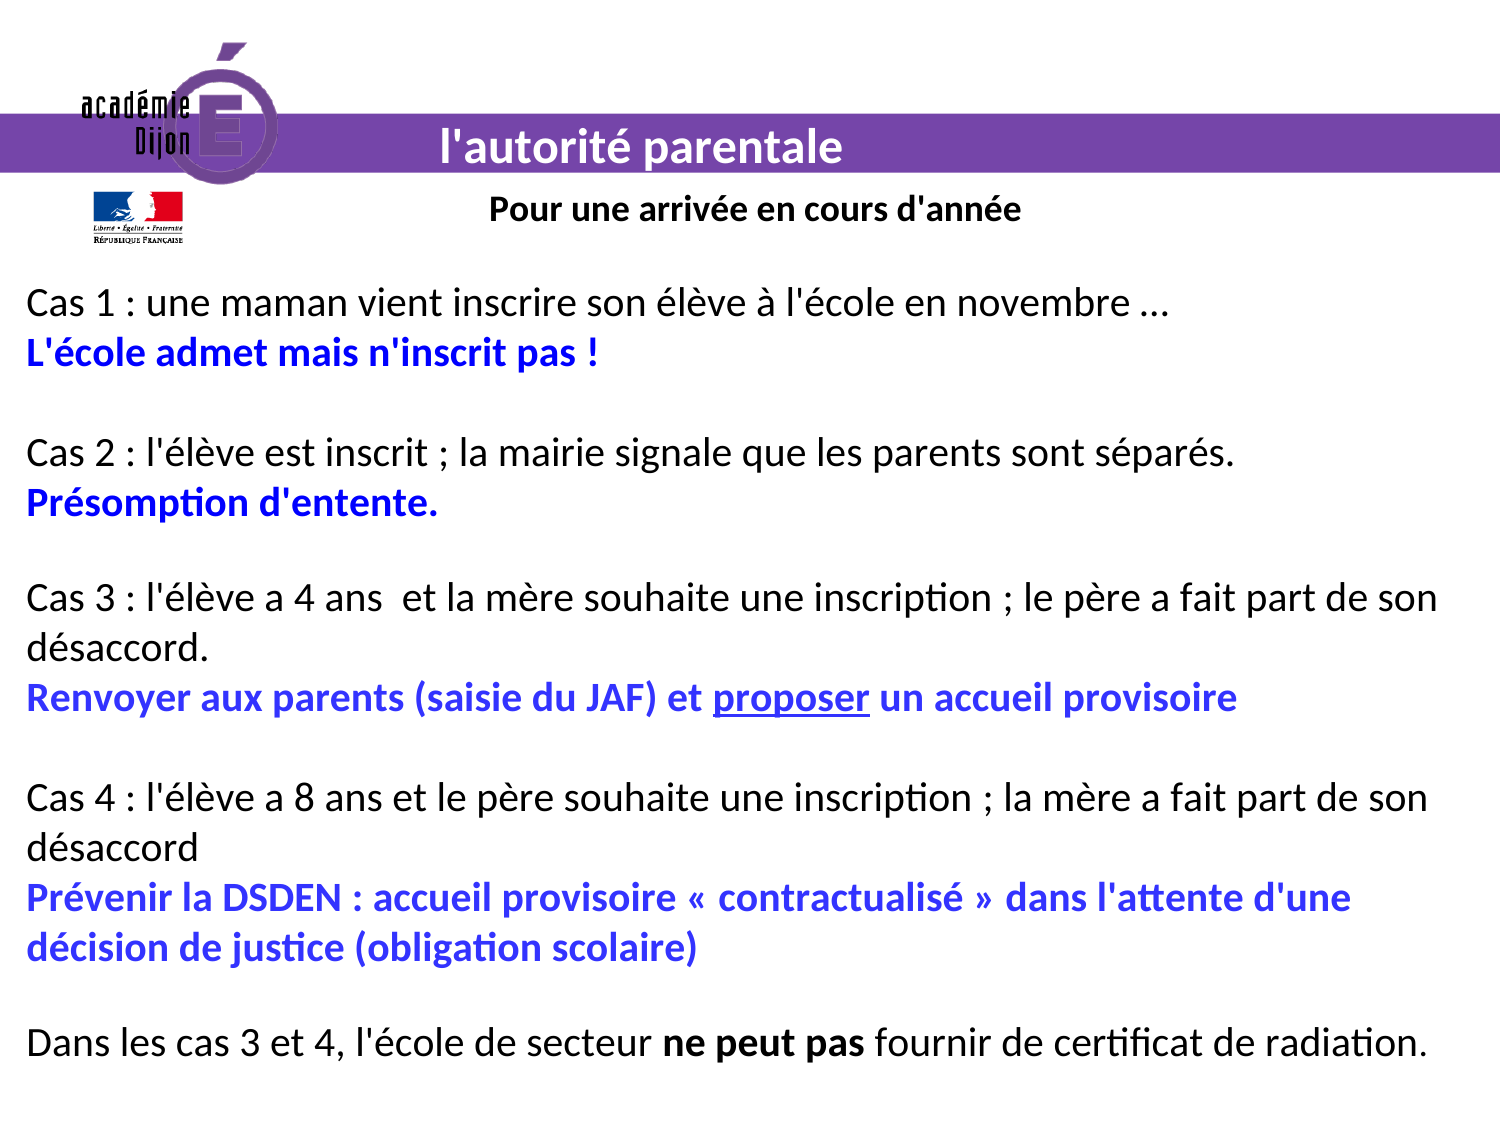

l'autorité parentale
Pour une arrivée en cours d'année
Cas 1 : une maman vient inscrire son élève à l'école en novembre …
L'école admet mais n'inscrit pas !
Cas 2 : l'élève est inscrit ; la mairie signale que les parents sont séparés.
Présomption d'entente.
Cas 3 : l'élève a 4 ans et la mère souhaite une inscription ; le père a fait part de son désaccord.
Renvoyer aux parents (saisie du JAF) et proposer un accueil provisoire
Cas 4 : l'élève a 8 ans et le père souhaite une inscription ; la mère a fait part de son désaccord
Prévenir la DSDEN : accueil provisoire « contractualisé » dans l'attente d'une décision de justice (obligation scolaire)
Dans les cas 3 et 4, l'école de secteur ne peut pas fournir de certificat de radiation.